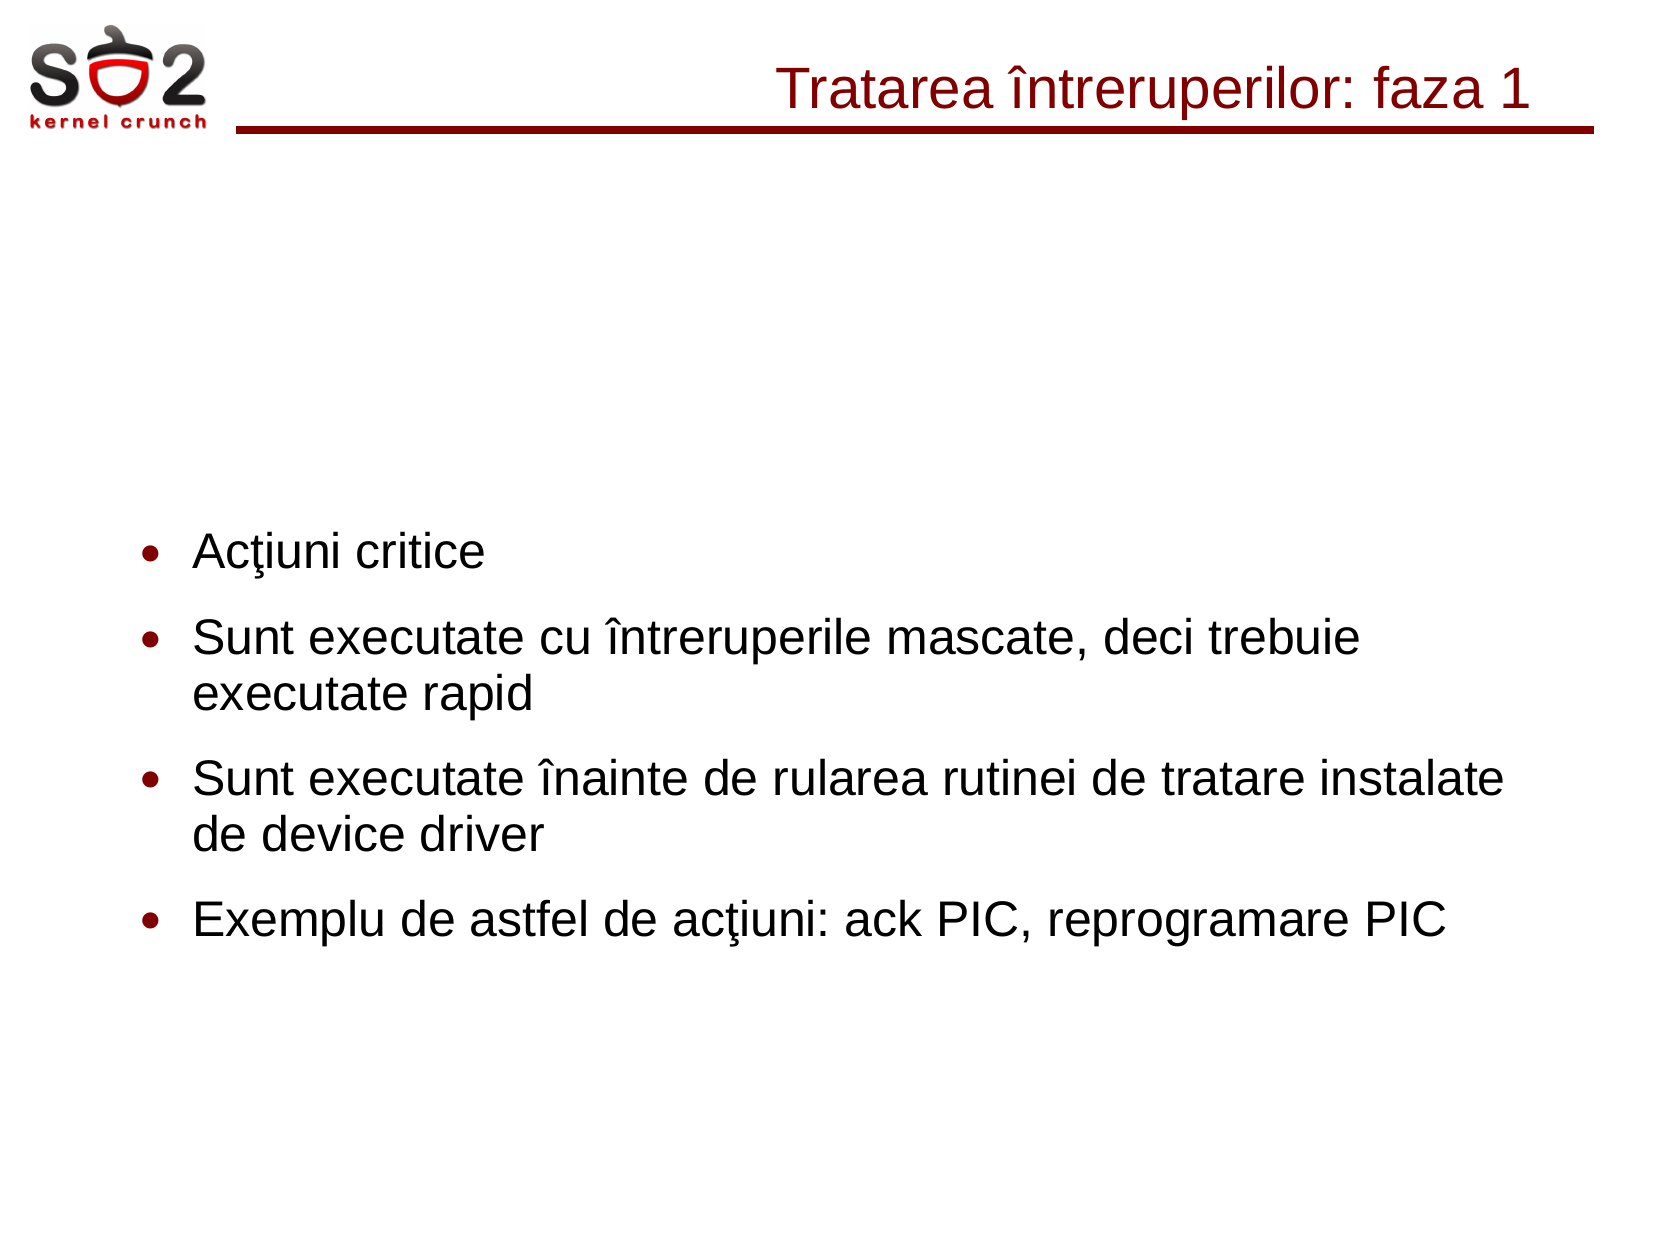

# Tratarea întreruperilor: faza 1
Acţiuni critice
Sunt executate cu întreruperile mascate, deci trebuie executate rapid
Sunt executate înainte de rularea rutinei de tratare instalate de device driver
Exemplu de astfel de acţiuni: ack PIC, reprogramare PIC